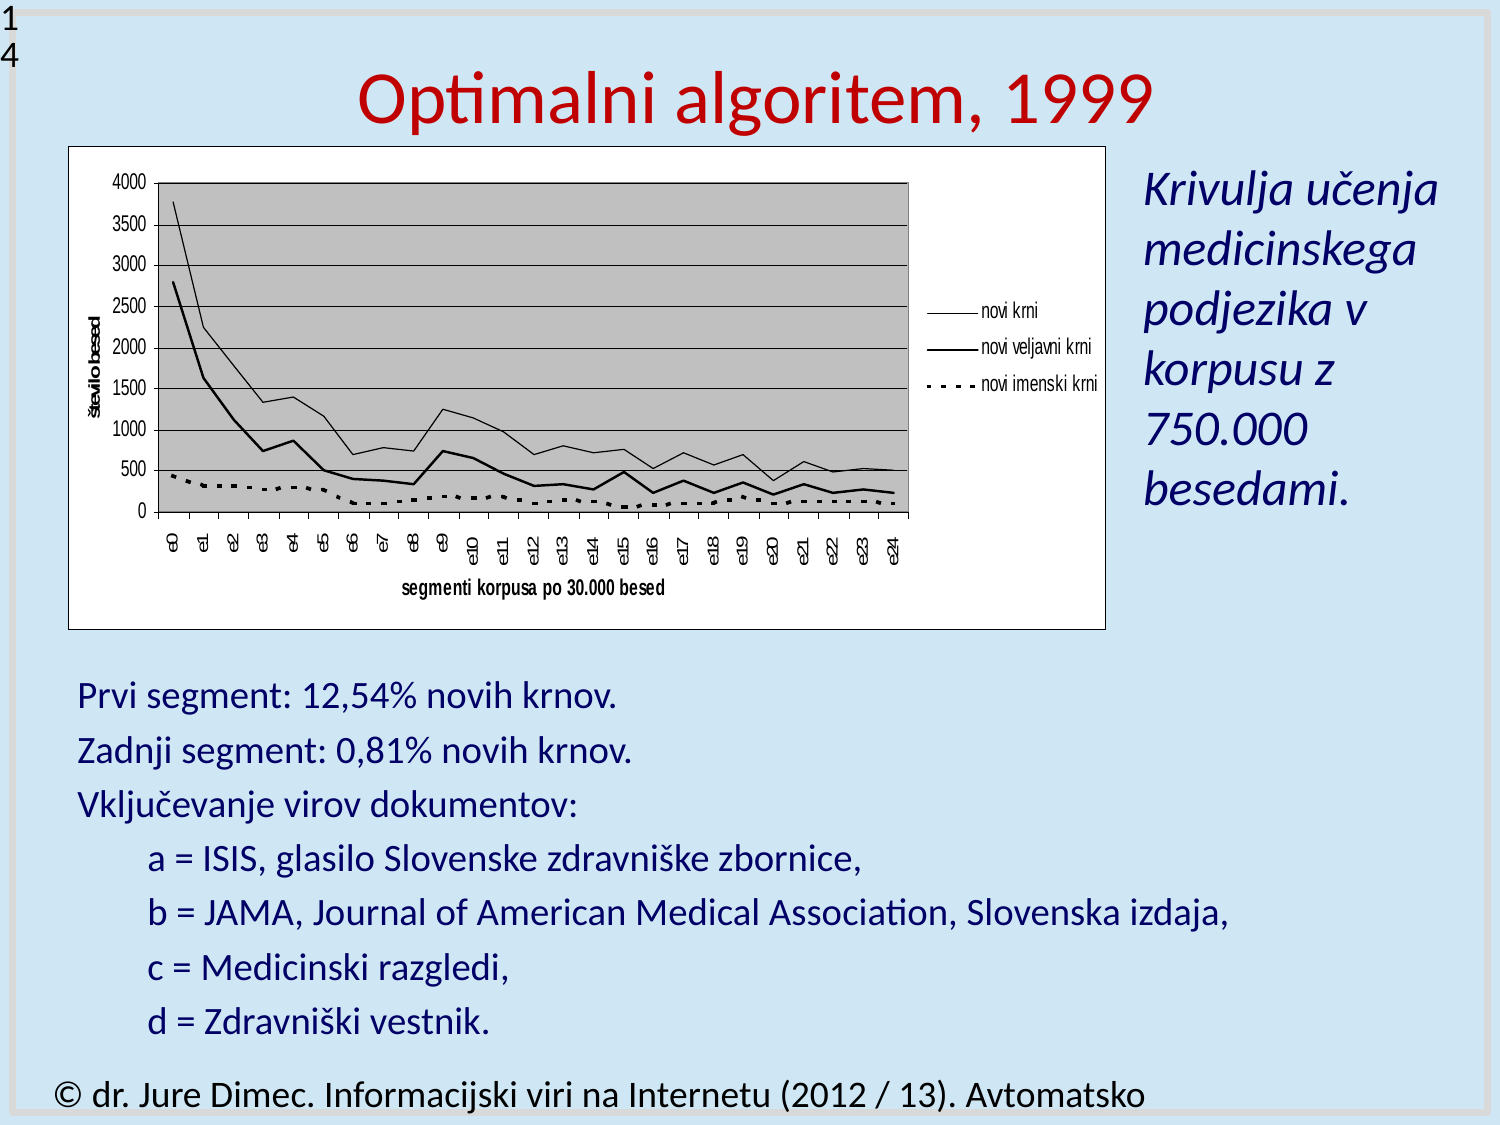

# Optimalni algoritem, 1999
Krivulja učenja
medicinskega
podjezika v
korpusu z 750.000
besedami.
a
c
b
d
Prvi segment: 12,54% novih krnov.
Zadnji segment: 0,81% novih krnov.
Vključevanje virov dokumentov:
	a = ISIS, glasilo Slovenske zdravniške zbornice,
	b = JAMA, Journal of American Medical Association, Slovenska izdaja,
	c = Medicinski razgledi,
	d = Zdravniški vestnik.
© dr. Jure Dimec. Informacijski viri na Internetu (2012 / 13). Avtomatsko indeksiranje 2.